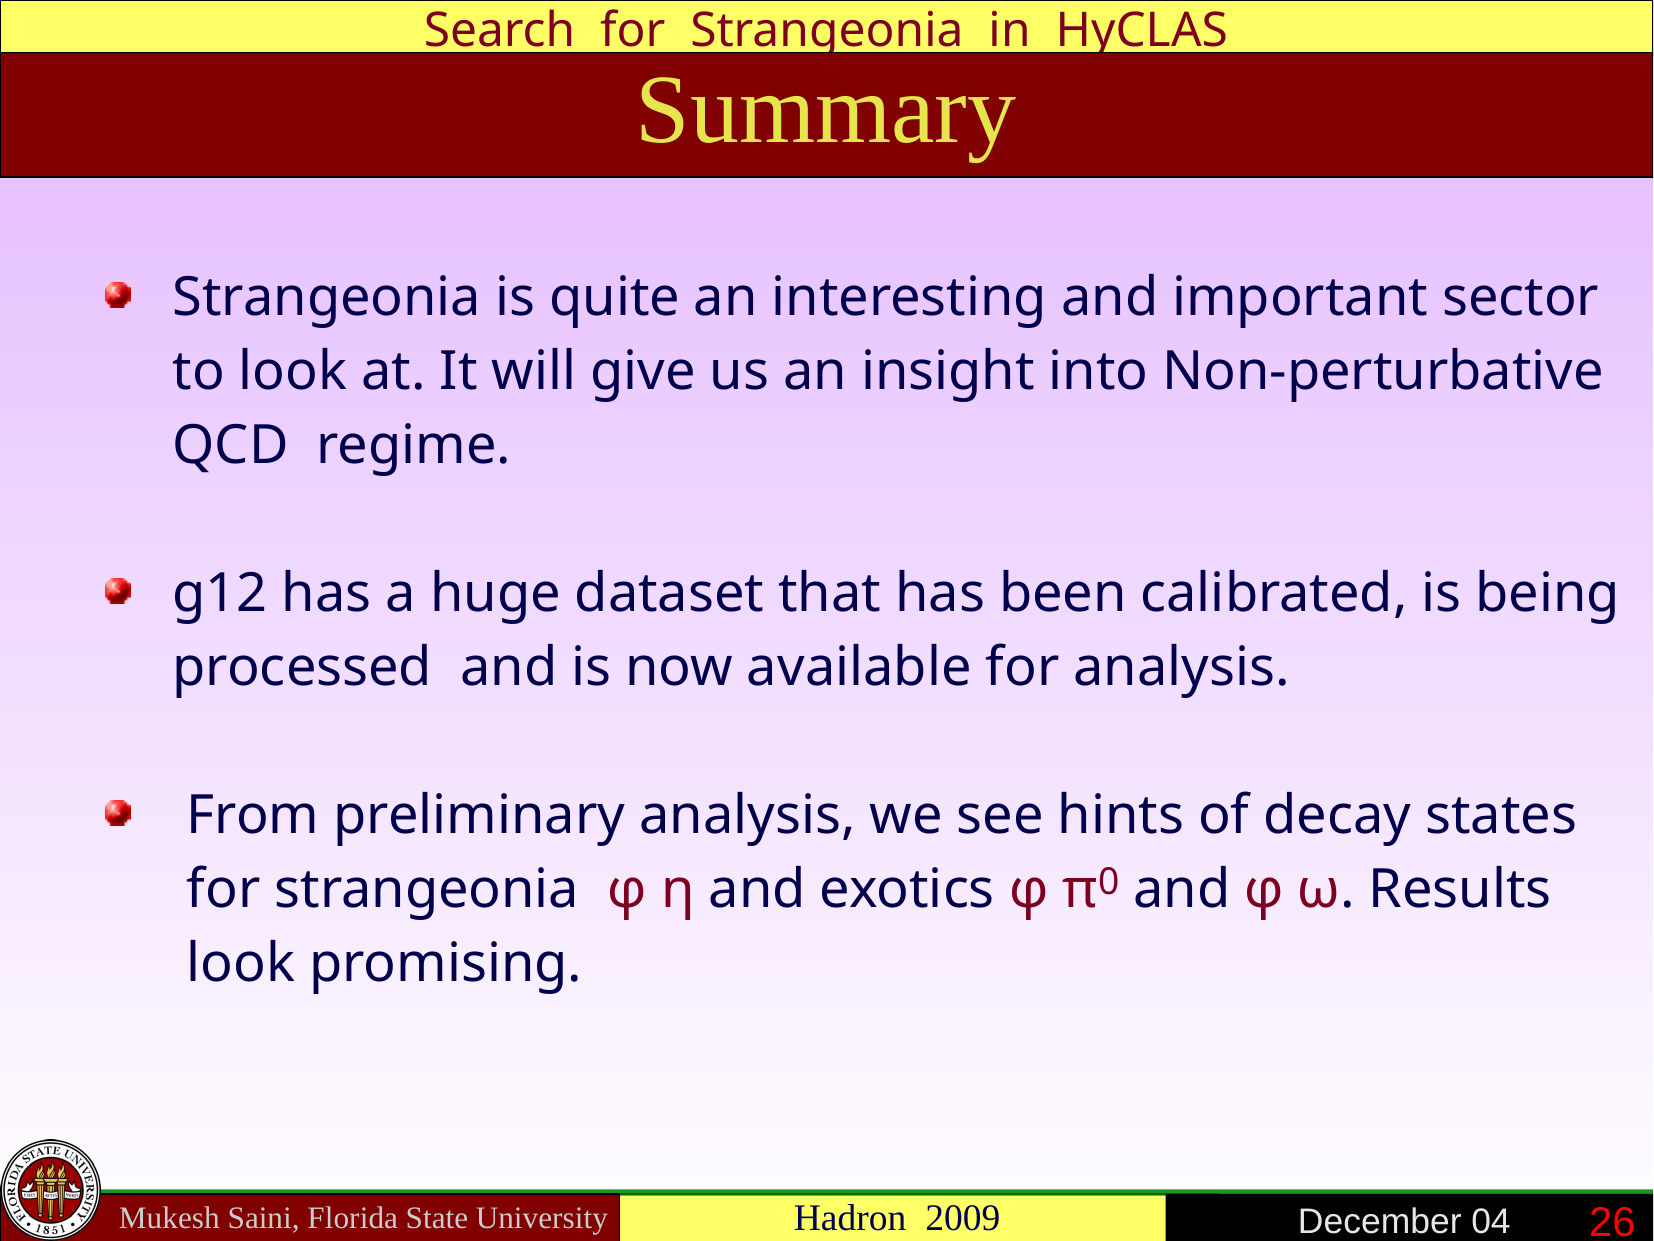

Summary
 Strangeonia is quite an interesting and important sector
 to look at. It will give us an insight into Non-perturbative
 QCD regime.
 g12 has a huge dataset that has been calibrated, is being
 processed and is now available for analysis.
 From preliminary analysis, we see hints of decay states
 for strangeonia φ η and exotics φ π0 and φ ω. Results
 look promising.